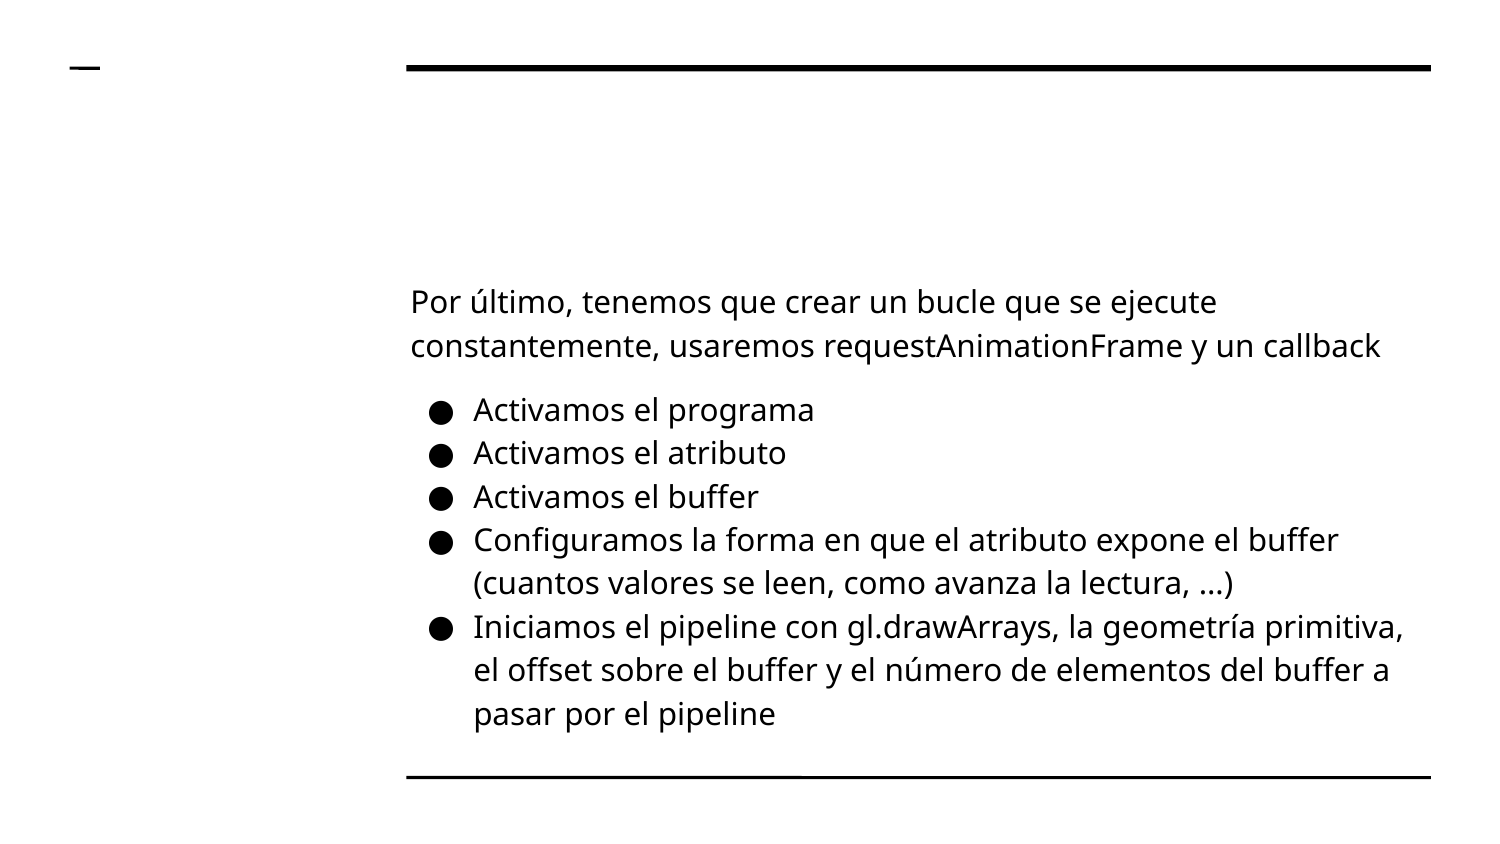

#
Por último, tenemos que crear un bucle que se ejecute constantemente, usaremos requestAnimationFrame y un callback
Activamos el programa
Activamos el atributo
Activamos el buffer
Configuramos la forma en que el atributo expone el buffer (cuantos valores se leen, como avanza la lectura, …)
Iniciamos el pipeline con gl.drawArrays, la geometría primitiva, el offset sobre el buffer y el número de elementos del buffer a pasar por el pipeline